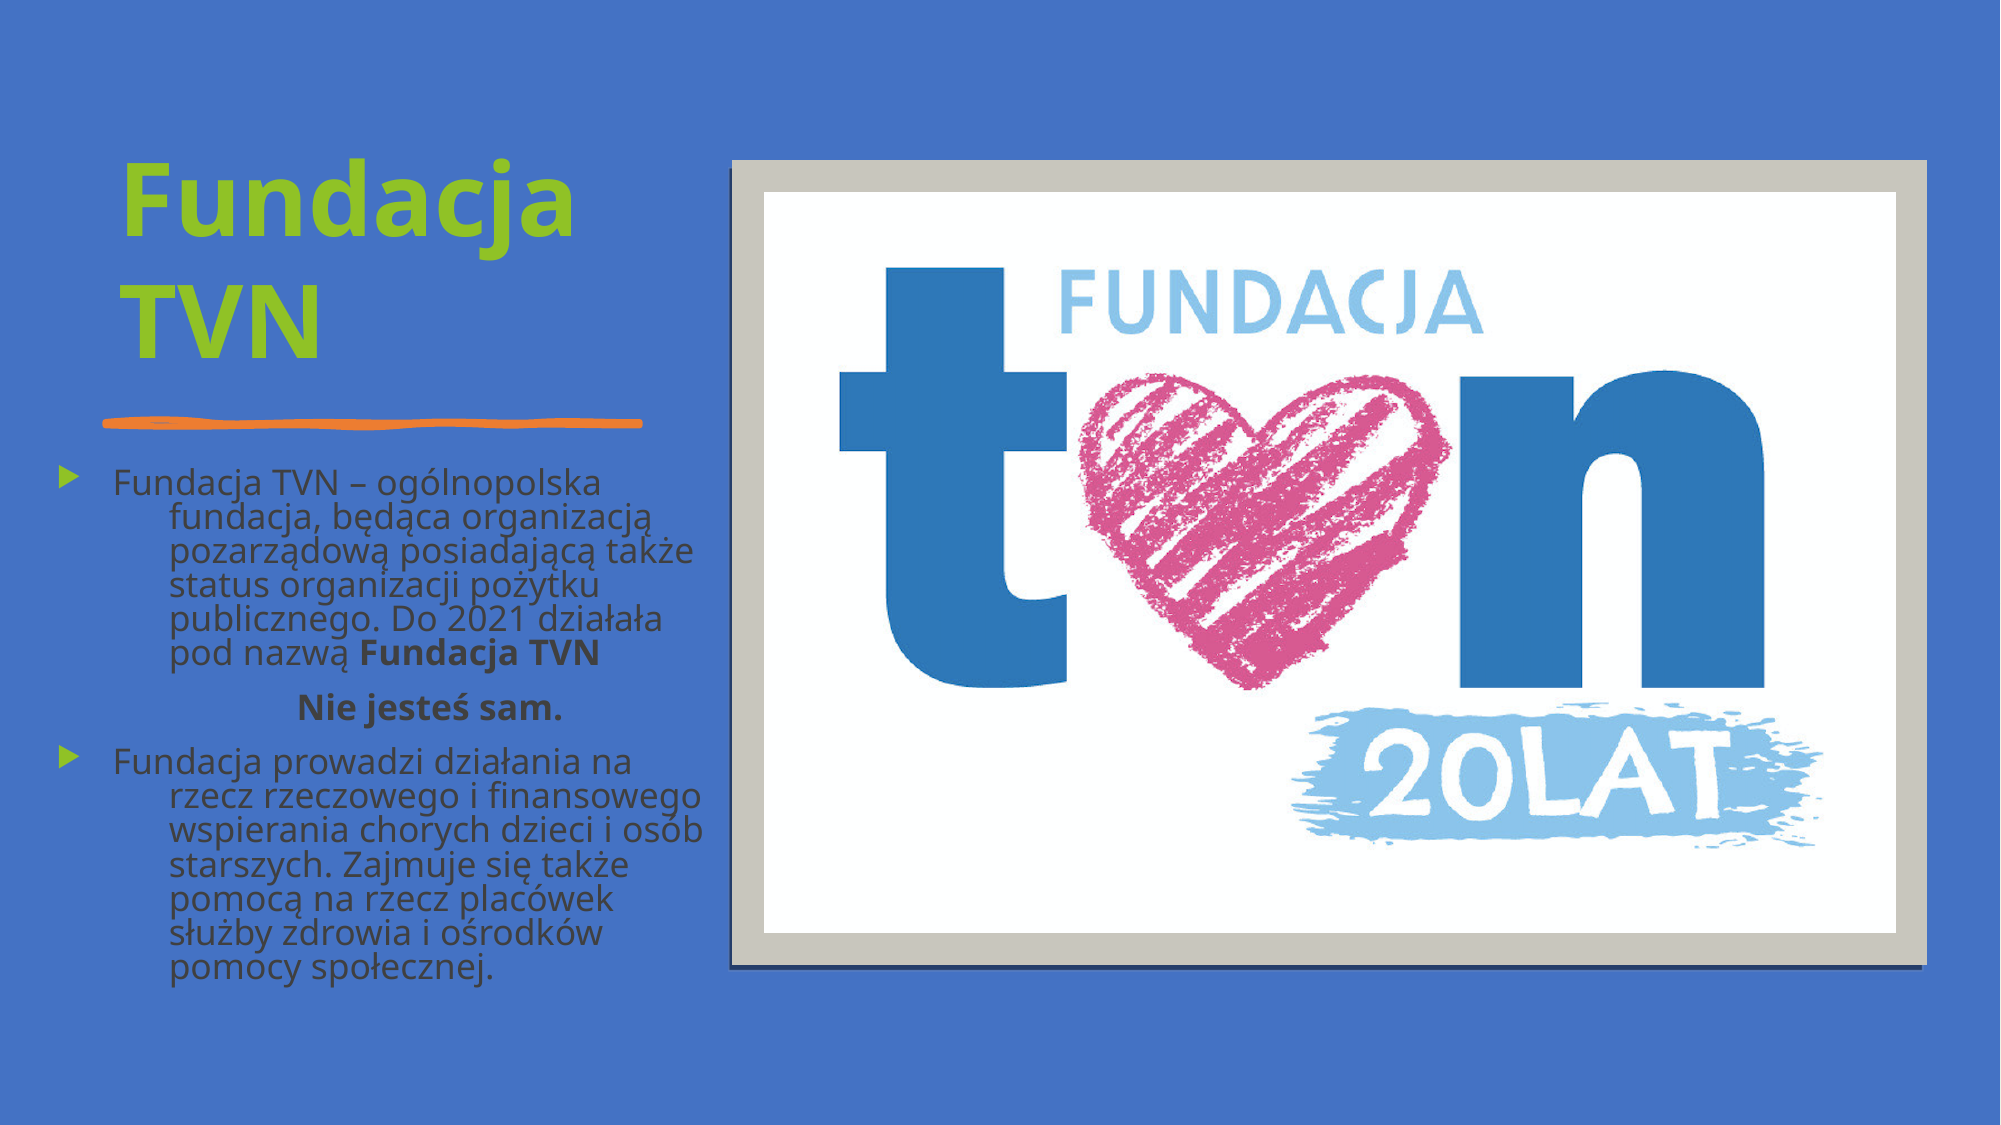

# Fundacja TVN
Fundacja TVN – ogólnopolska fundacja, będąca organizacją pozarządową posiadającą także status organizacji pożytku publicznego. Do 2021 działała pod nazwą Fundacja TVN
 Nie jesteś sam.
Fundacja prowadzi działania na rzecz rzeczowego i finansowego wspierania chorych dzieci i osób starszych. Zajmuje się także pomocą na rzecz placówek służby zdrowia i ośrodków pomocy społecznej.